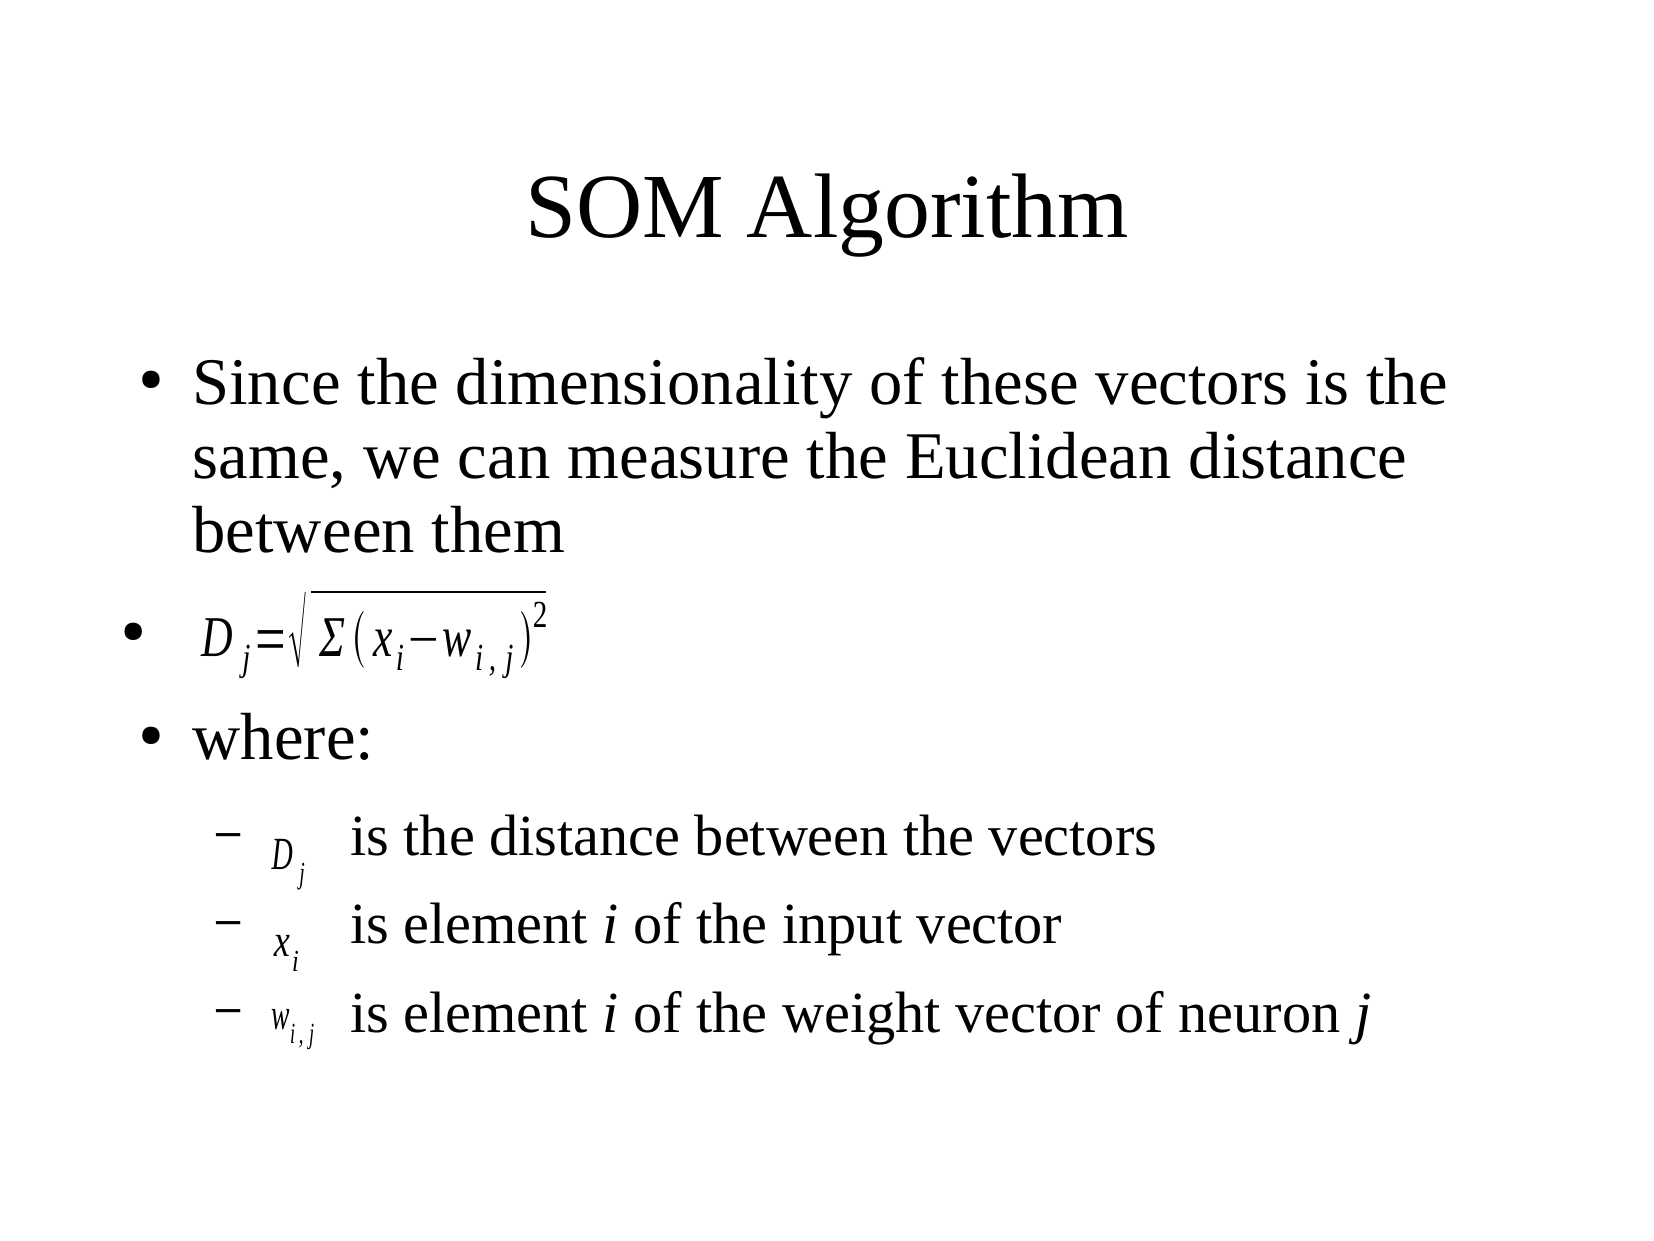

# SOM Algorithm
Since the dimensionality of these vectors is the same, we can measure the Euclidean distance between them
where:
 is the distance between the vectors
 is element i of the input vector
 is element i of the weight vector of neuron j